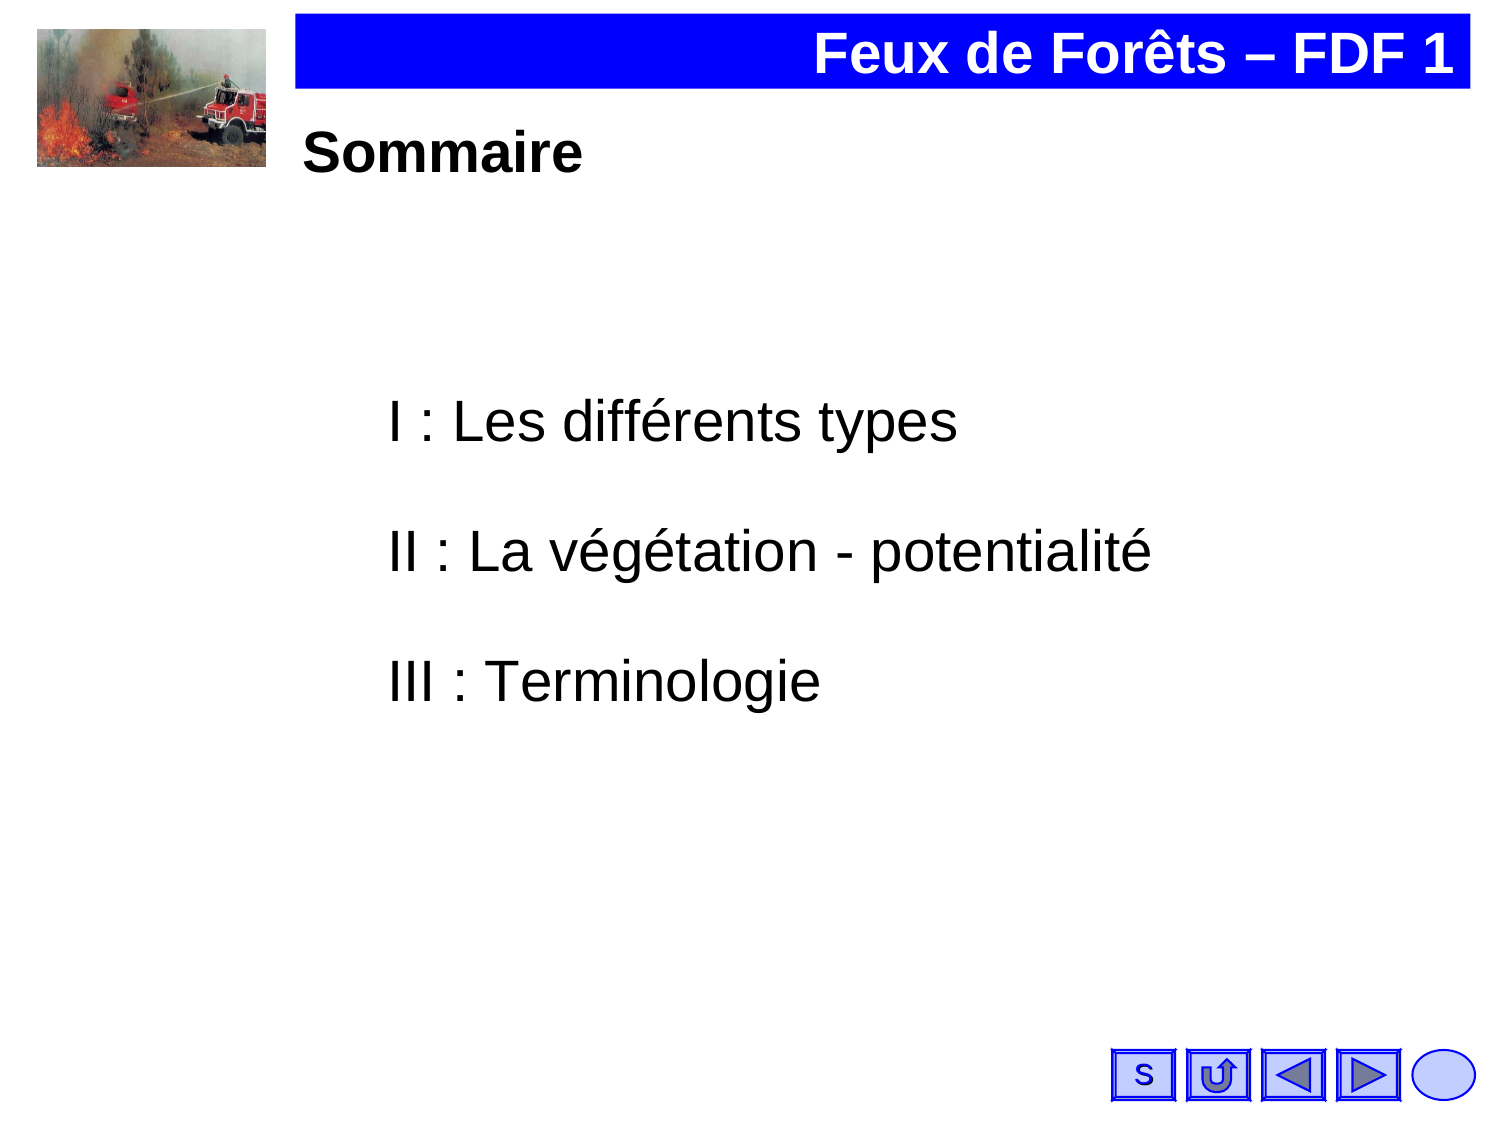

Feux de Forêts – FDF 1
Sommaire
I : Les différents types
II : La végétation - potentialité
III : Terminologie